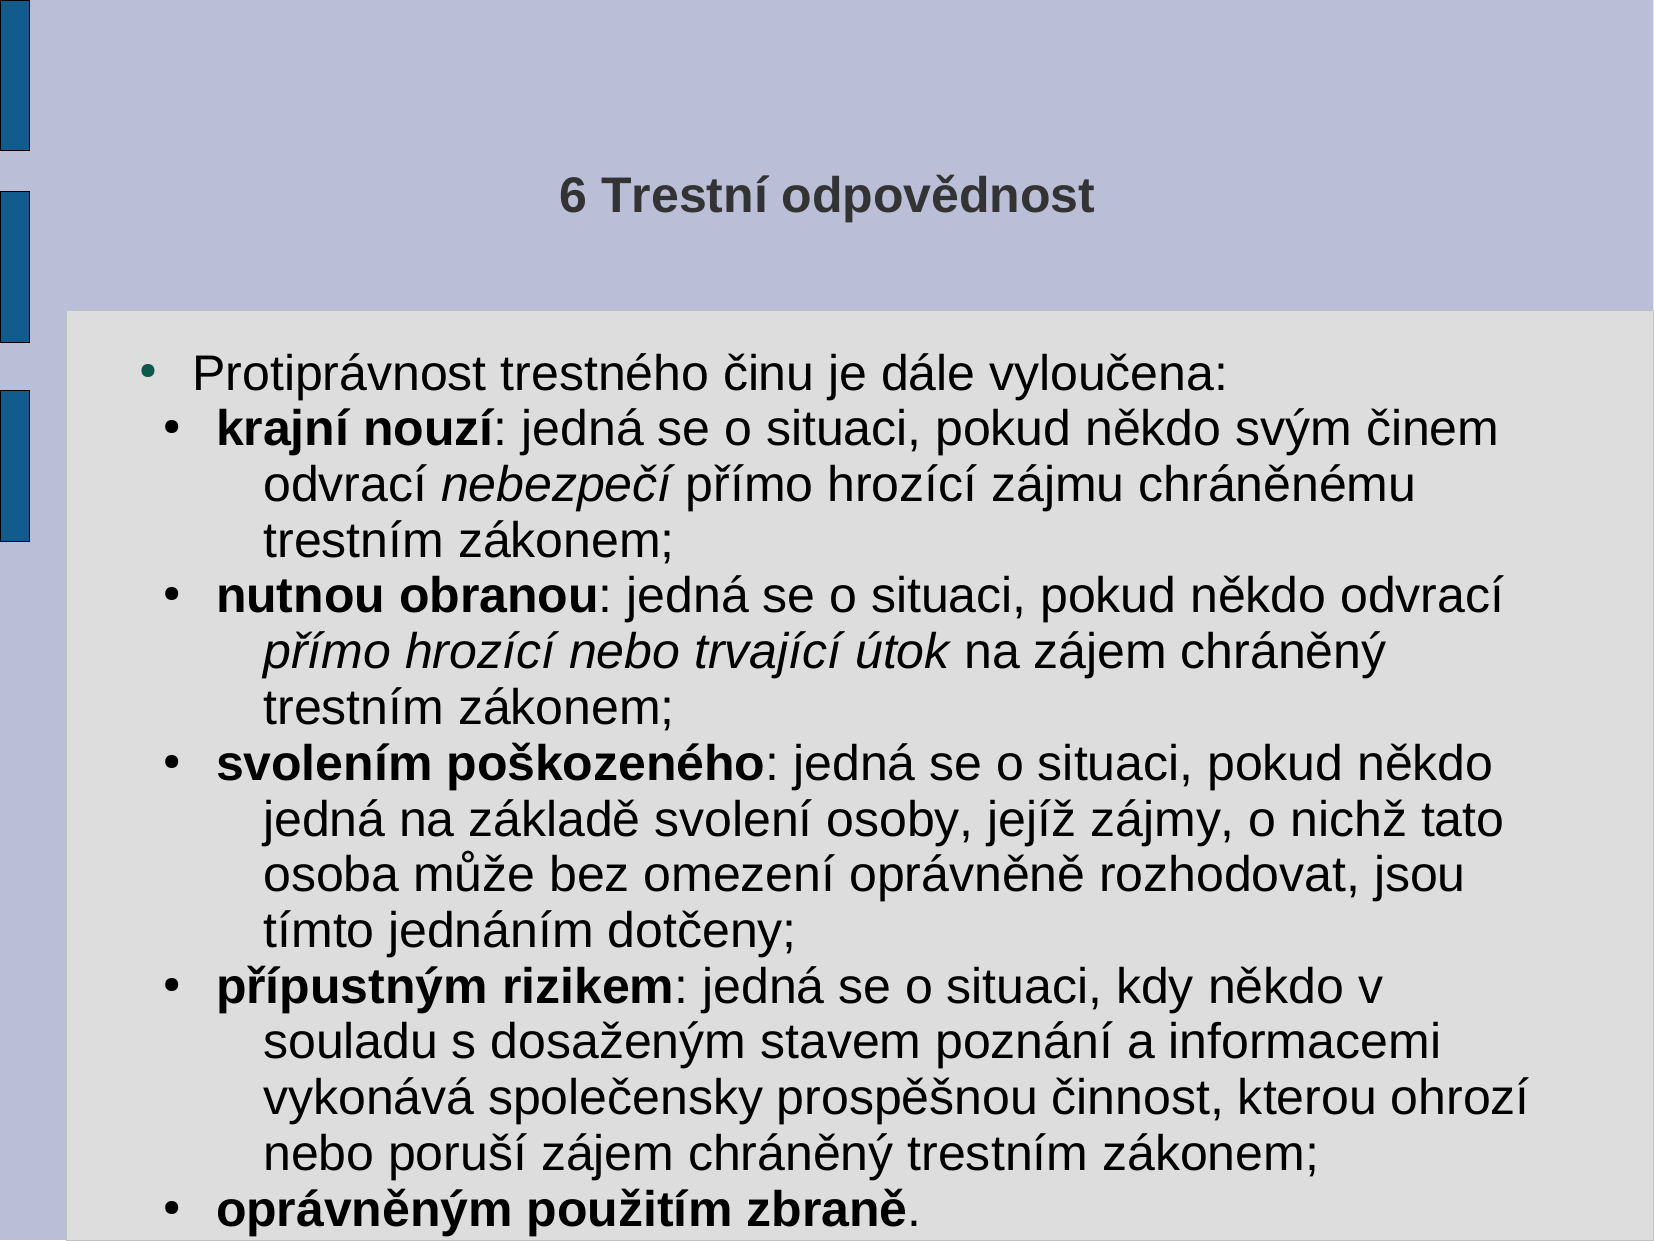

# 6 Trestní odpovědnost
Protiprávnost trestného činu je dále vyloučena:
krajní nouzí: jedná se o situaci, pokud někdo svým činem odvrací nebezpečí přímo hrozící zájmu chráněnému trestním zákonem;
nutnou obranou: jedná se o situaci, pokud někdo odvrací přímo hrozící nebo trvající útok na zájem chráněný trestním zákonem;
svolením poškozeného: jedná se o situaci, pokud někdo jedná na základě svolení osoby, jejíž zájmy, o nichž tato osoba může bez omezení oprávněně rozhodovat, jsou tímto jednáním dotčeny;
přípustným rizikem: jedná se o situaci, kdy někdo v souladu s dosaženým stavem poznání a informacemi vykonává společensky prospěšnou činnost, kterou ohrozí nebo poruší zájem chráněný trestním zákonem;
oprávněným použitím zbraně.